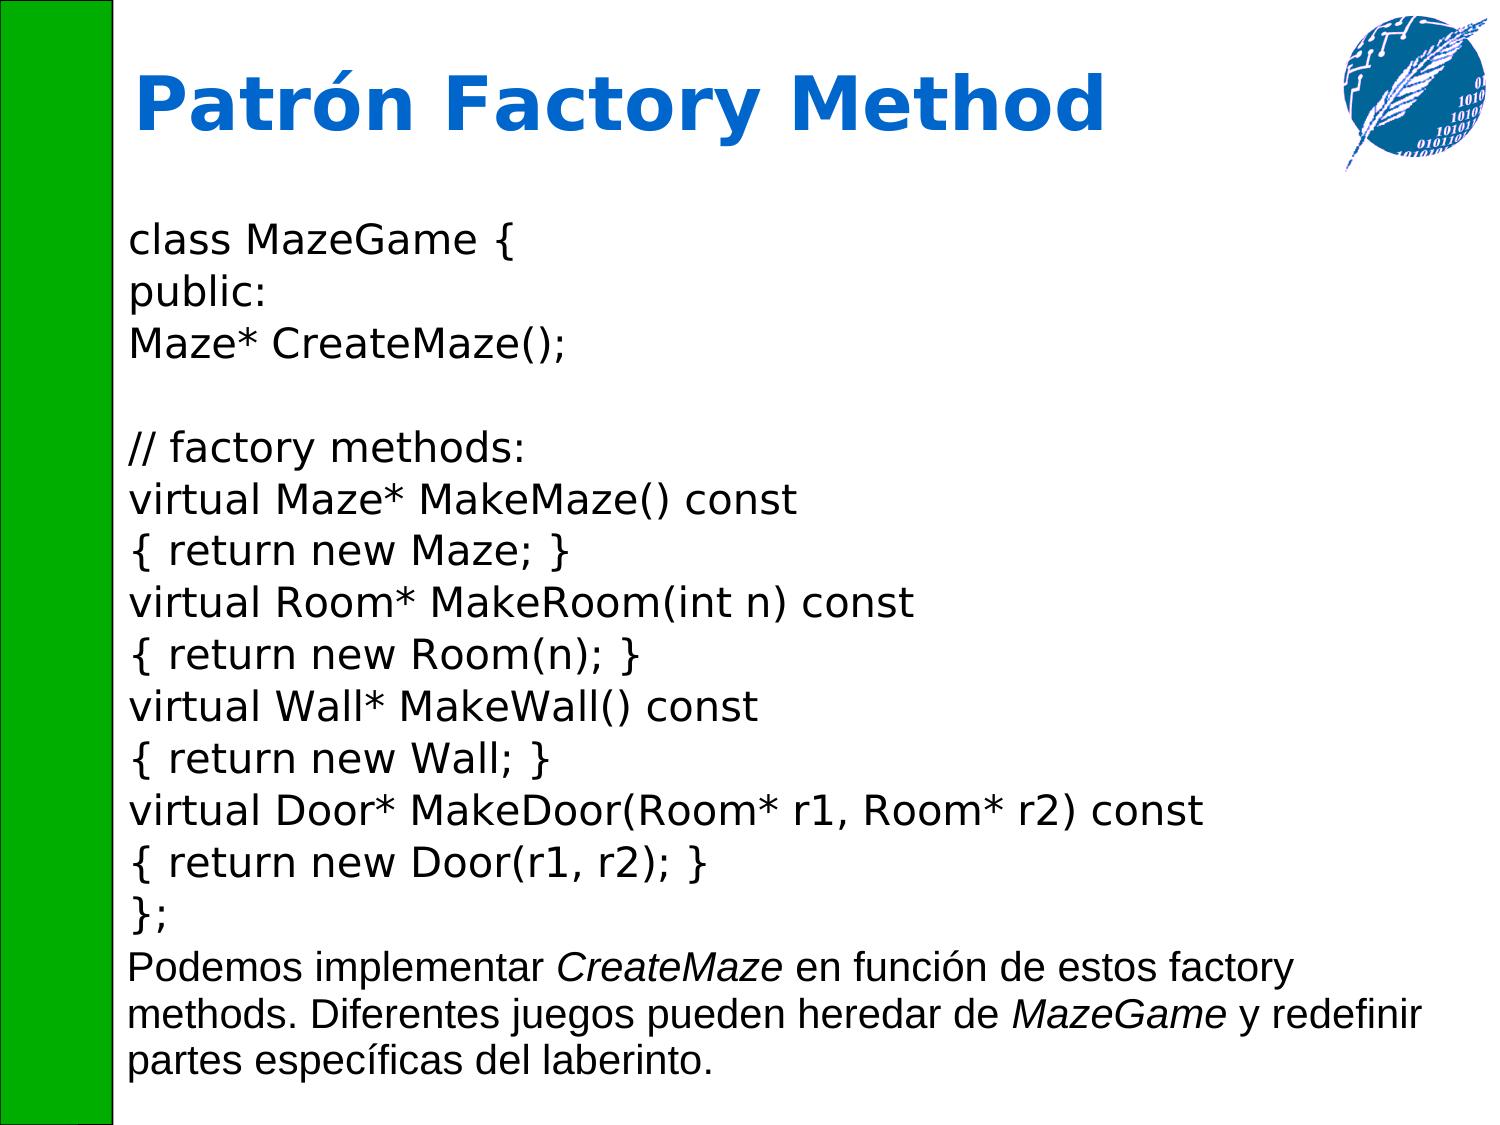

# Patrón Factory Method
class MazeGame {
public:
Maze* CreateMaze();
// factory methods:
virtual Maze* MakeMaze() const
{ return new Maze; }
virtual Room* MakeRoom(int n) const
{ return new Room(n); }
virtual Wall* MakeWall() const
{ return new Wall; }
virtual Door* MakeDoor(Room* r1, Room* r2) const
{ return new Door(r1, r2); }
};
Podemos implementar CreateMaze en función de estos factory methods. Diferentes juegos pueden heredar de MazeGame y redefinir partes específicas del laberinto.